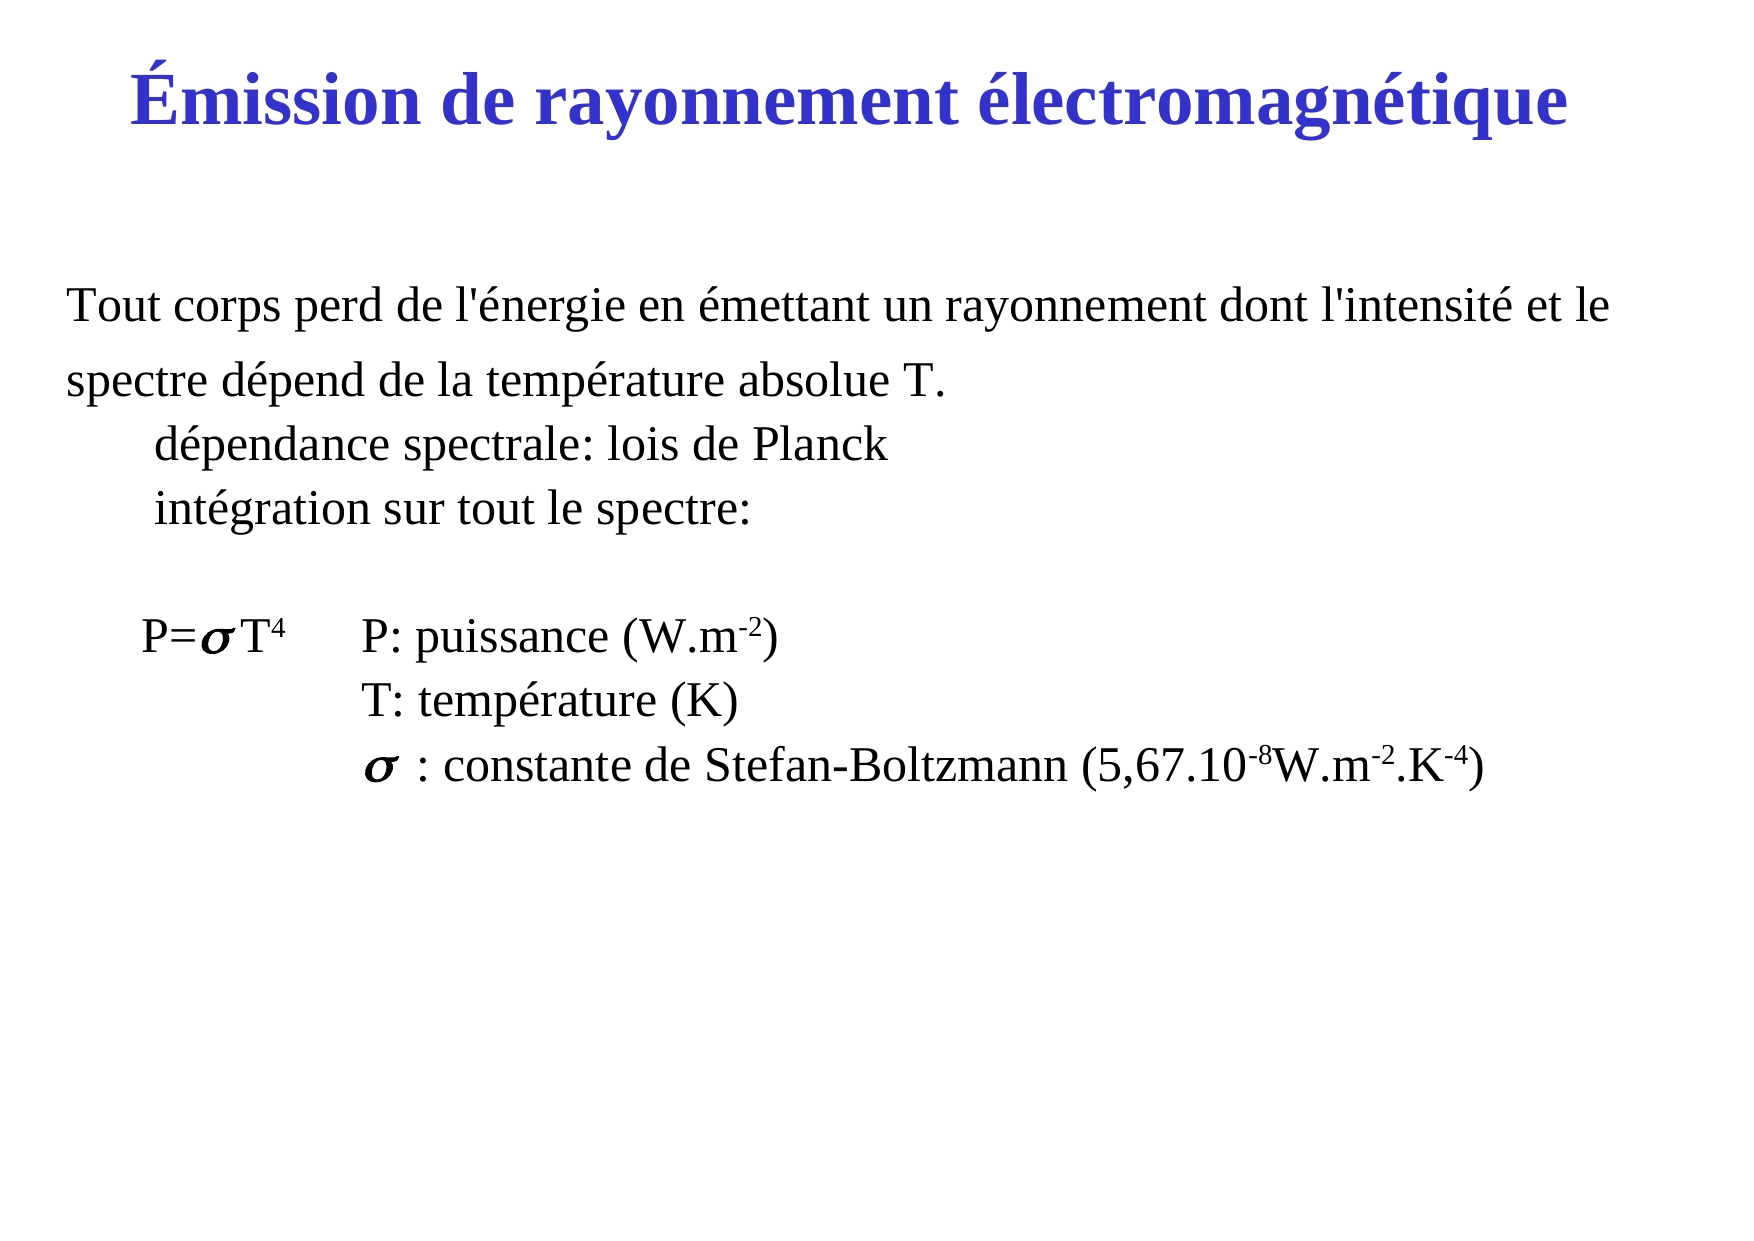

Émission de rayonnement électromagnétique
Tout corps perd de l'énergie en émettant un rayonnement dont l'intensité et le spectre dépend de la température absolue T.
 dépendance spectrale: lois de Planck
 intégration sur tout le spectre:
P= T4		P: puissance (W.m-2)
			T: température (K)
			: constante de Stefan-Boltzmann (5,67.10-8W.m-2.K-4)